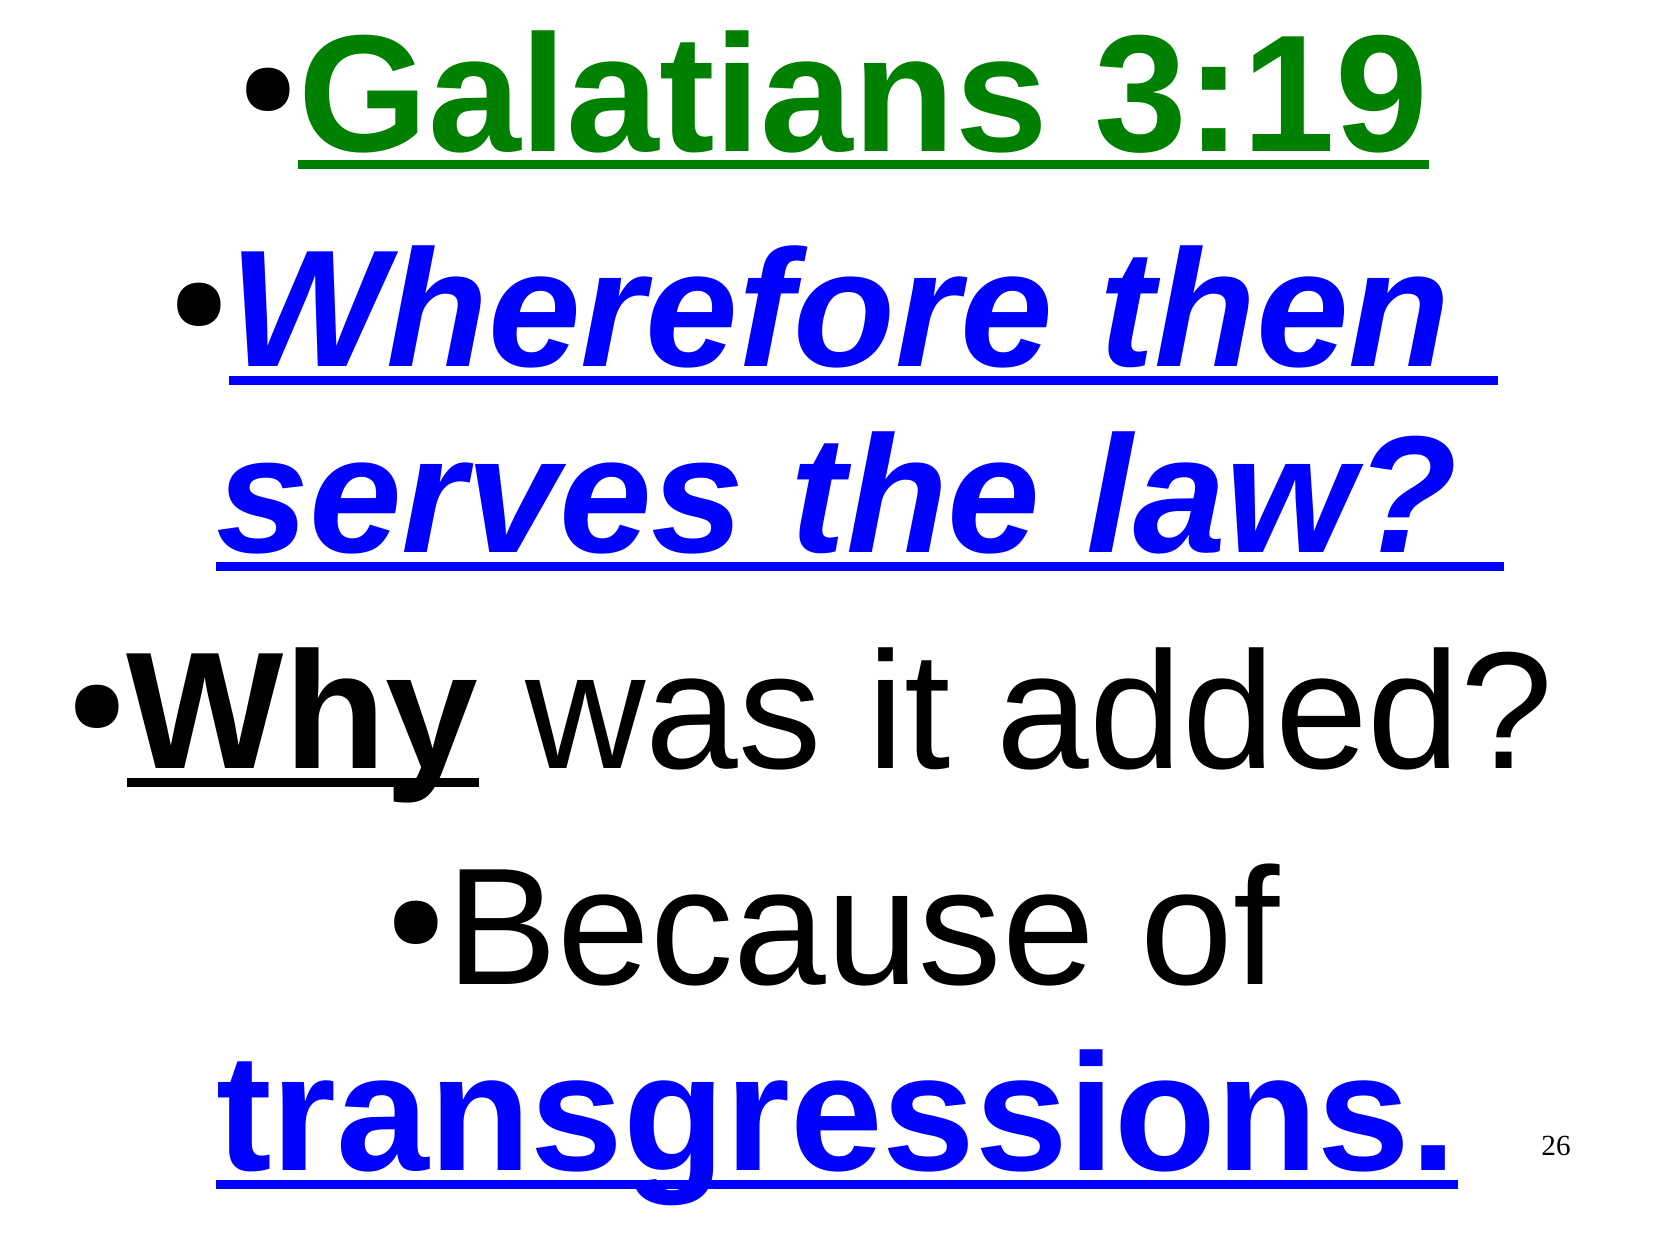

# Galatians 3:19
Wherefore then
serves the law?
Why was it added?
Because of transgressions.
26